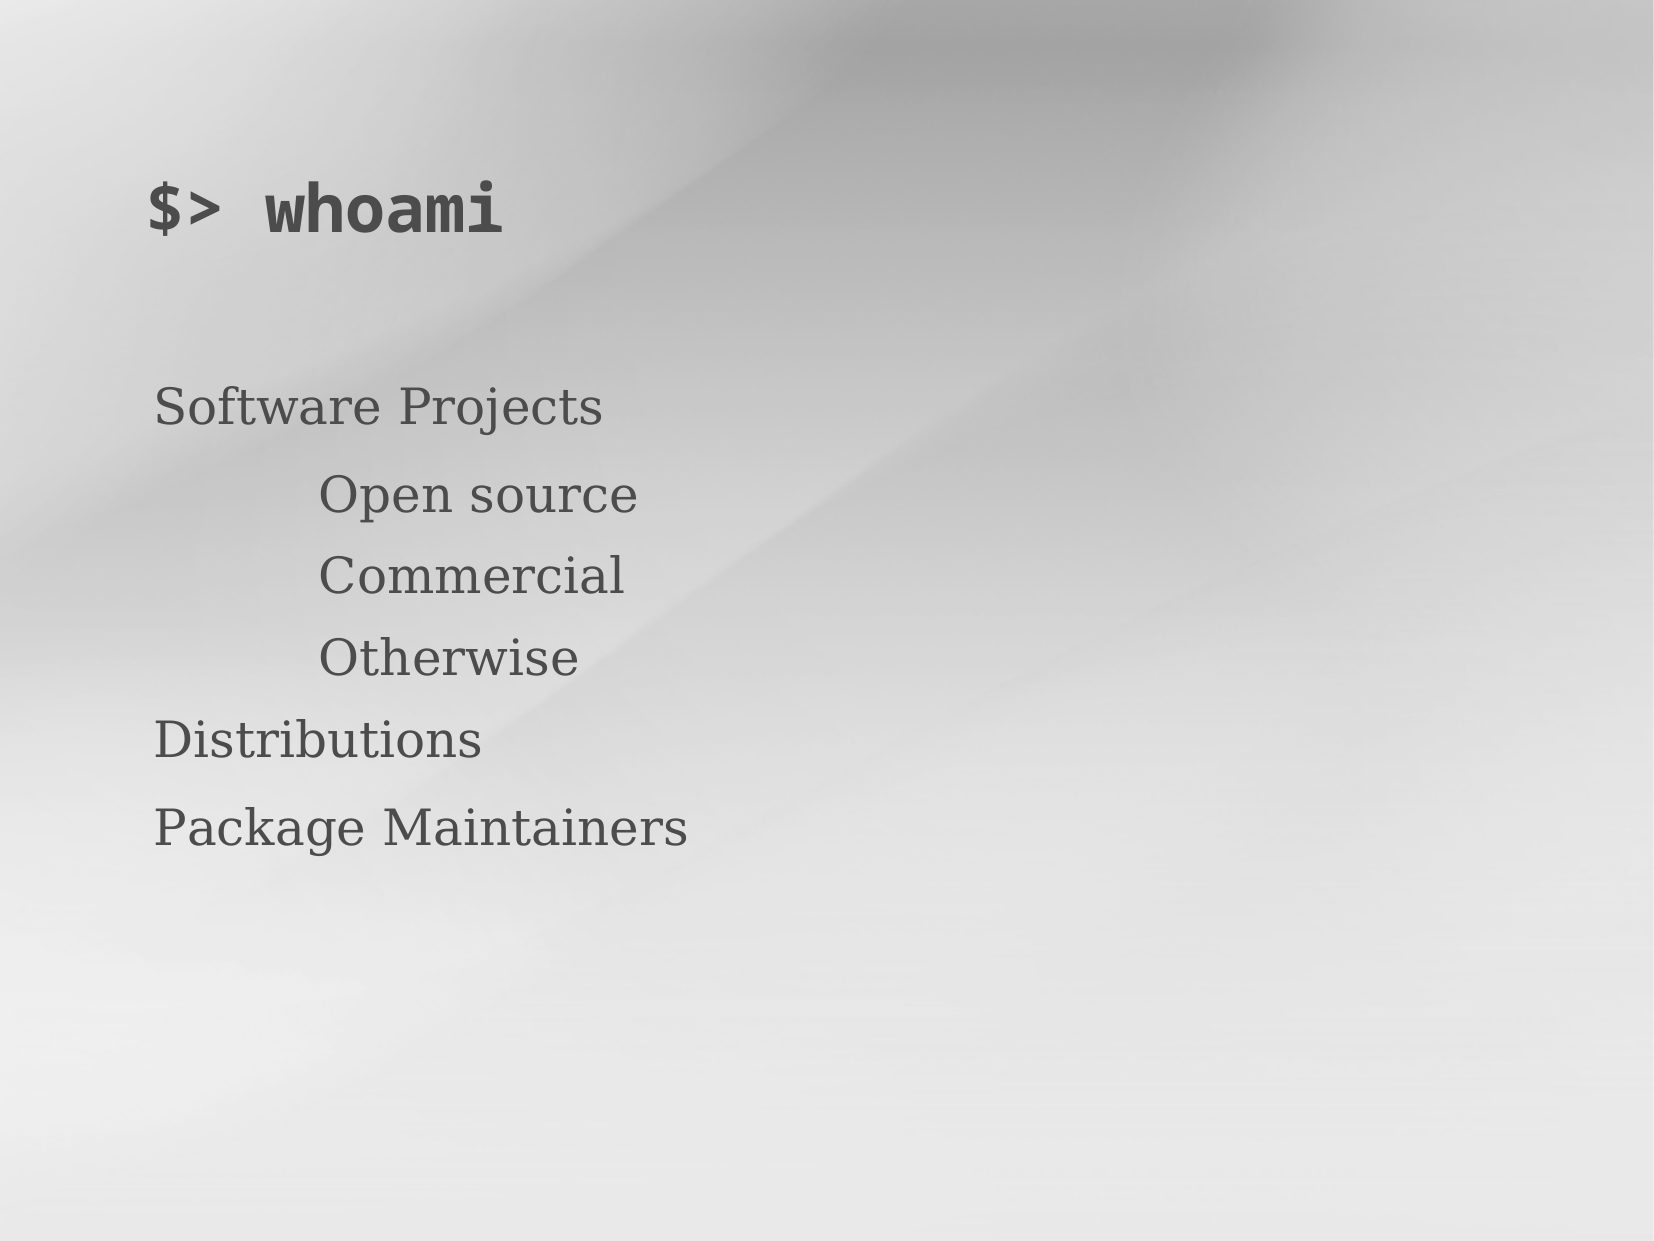

# $> whoami
Software Projects
Open source
Commercial
Otherwise
Distributions
Package Maintainers